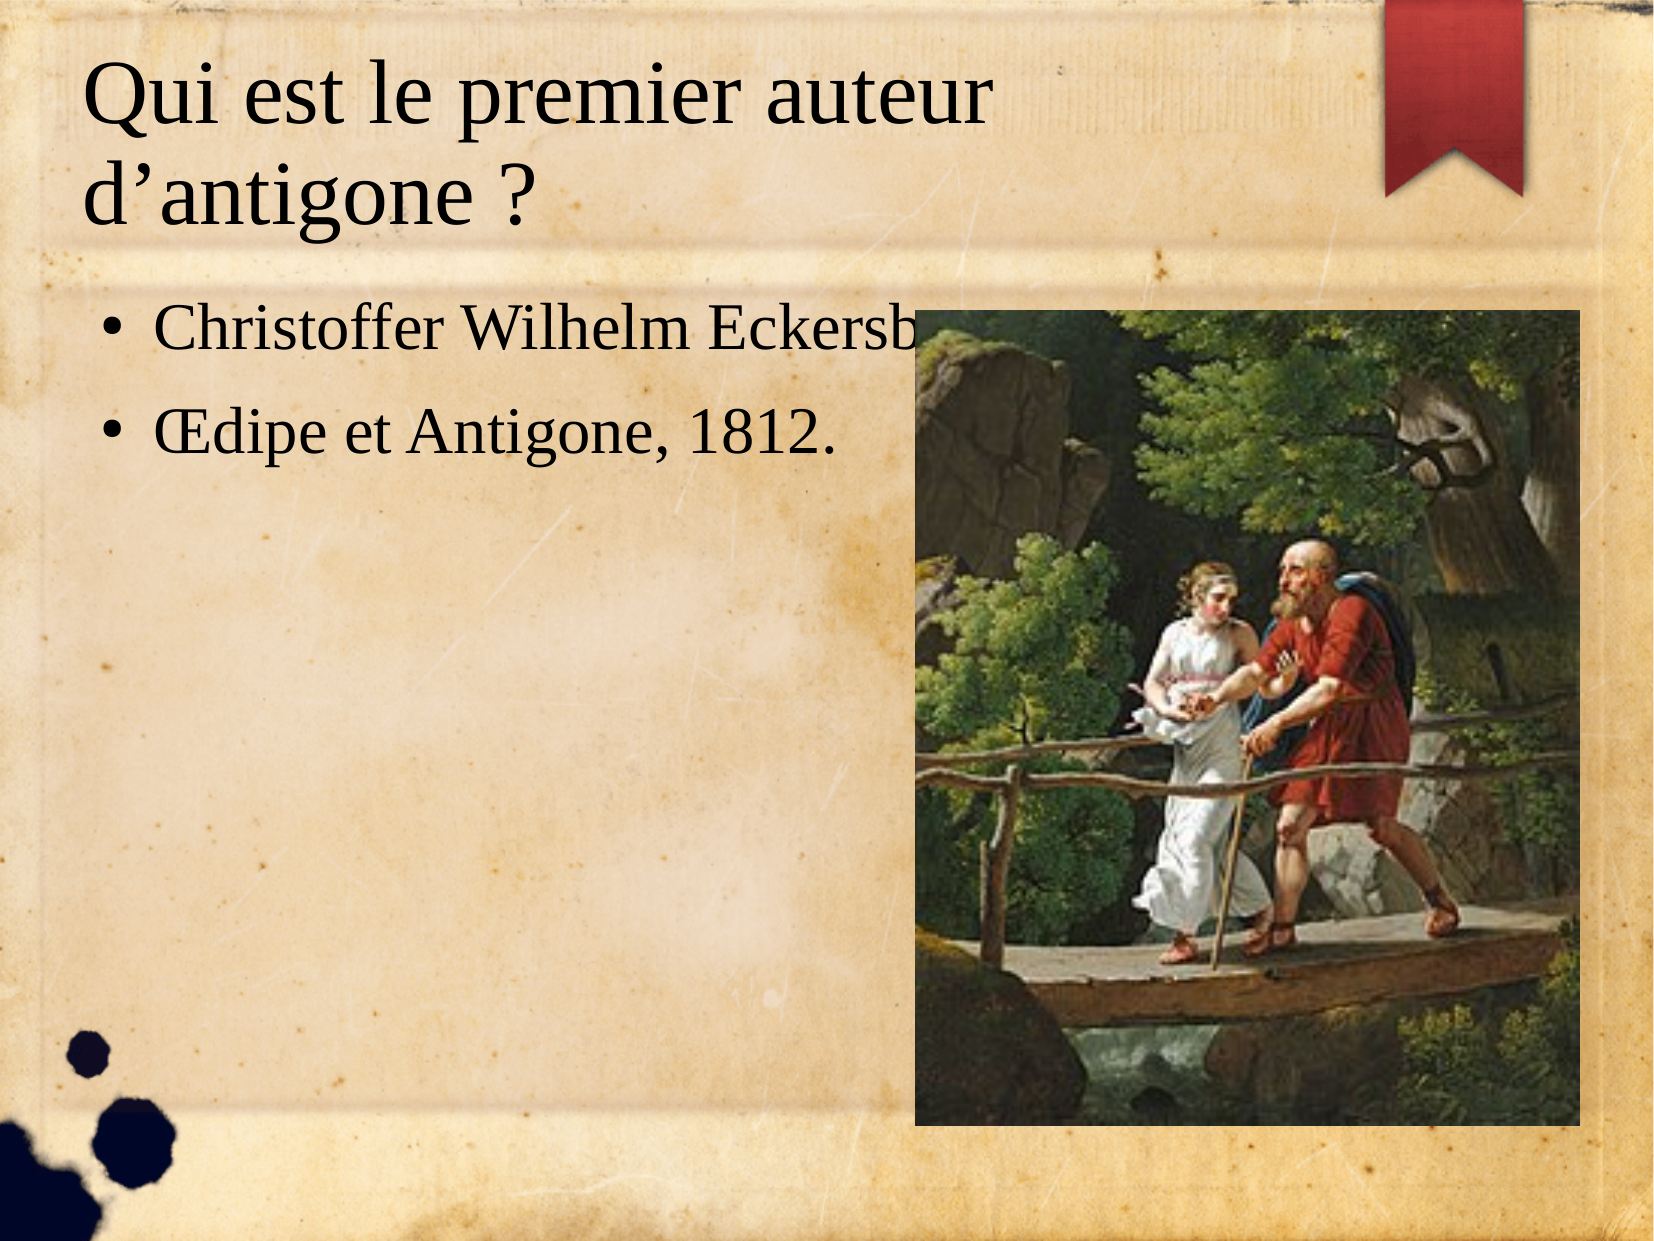

# Qui est le premier auteur d’antigone ?
Christoffer Wilhelm Eckersberg,
Œdipe et Antigone, 1812.